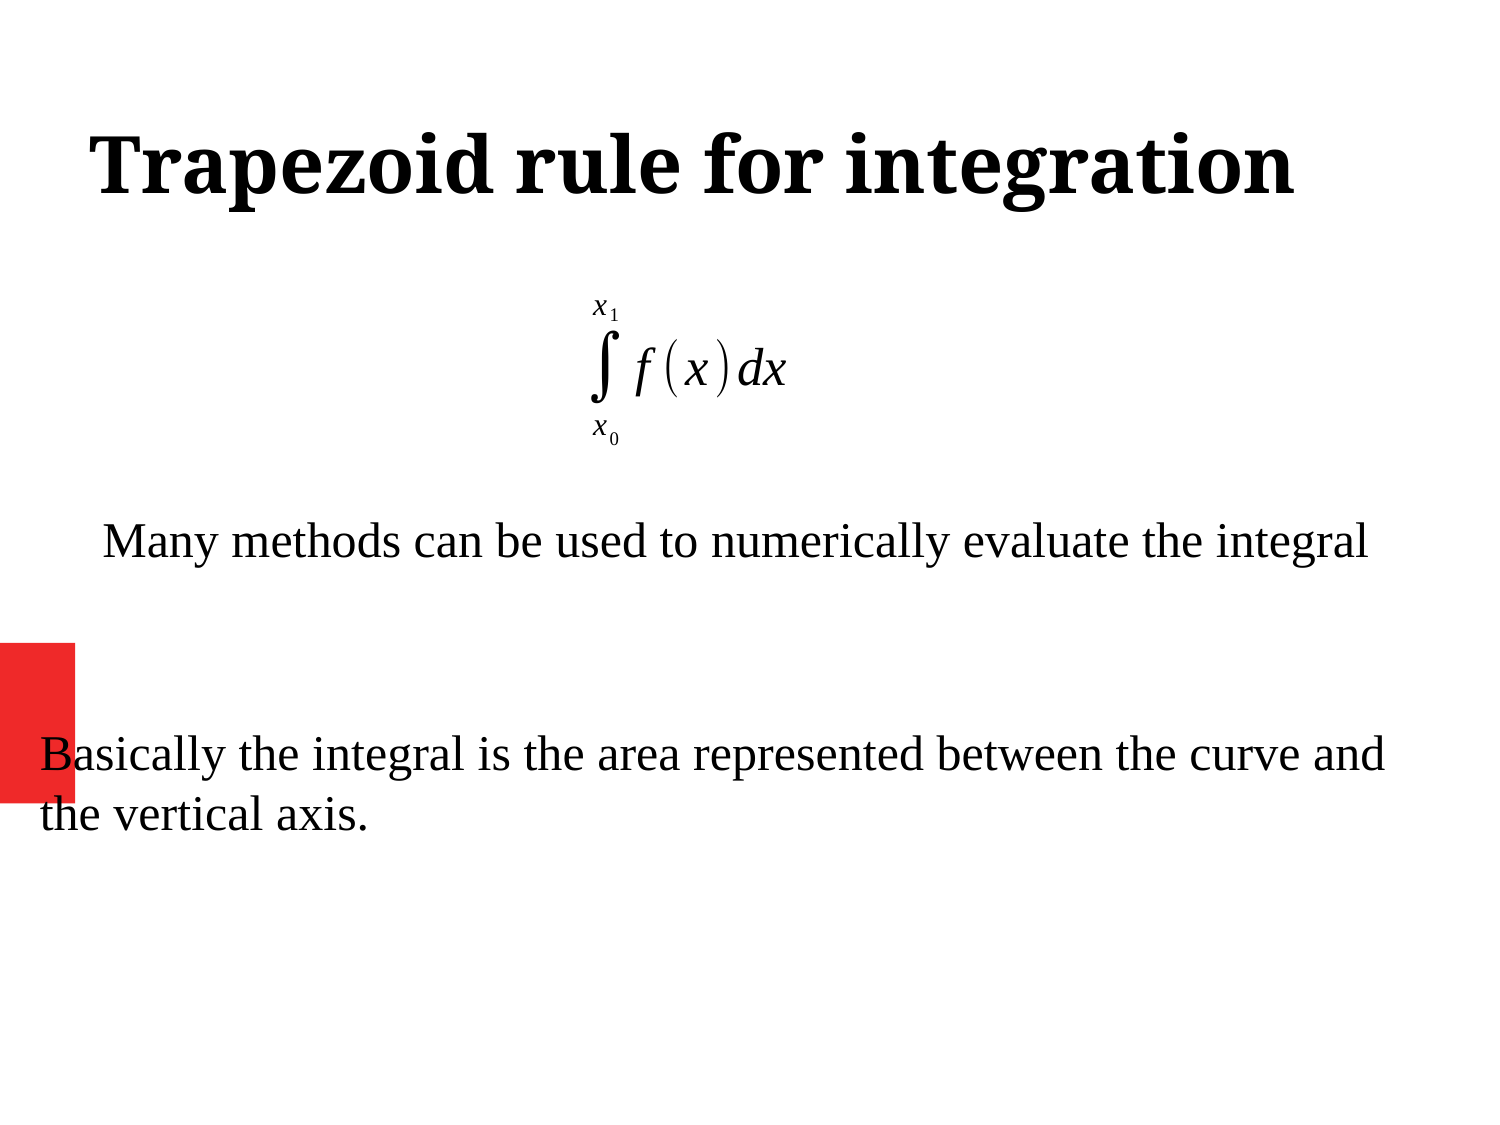

# Trapezoid rule for integration
Many methods can be used to numerically evaluate the integral
Basically the integral is the area represented between the curve and the vertical axis.